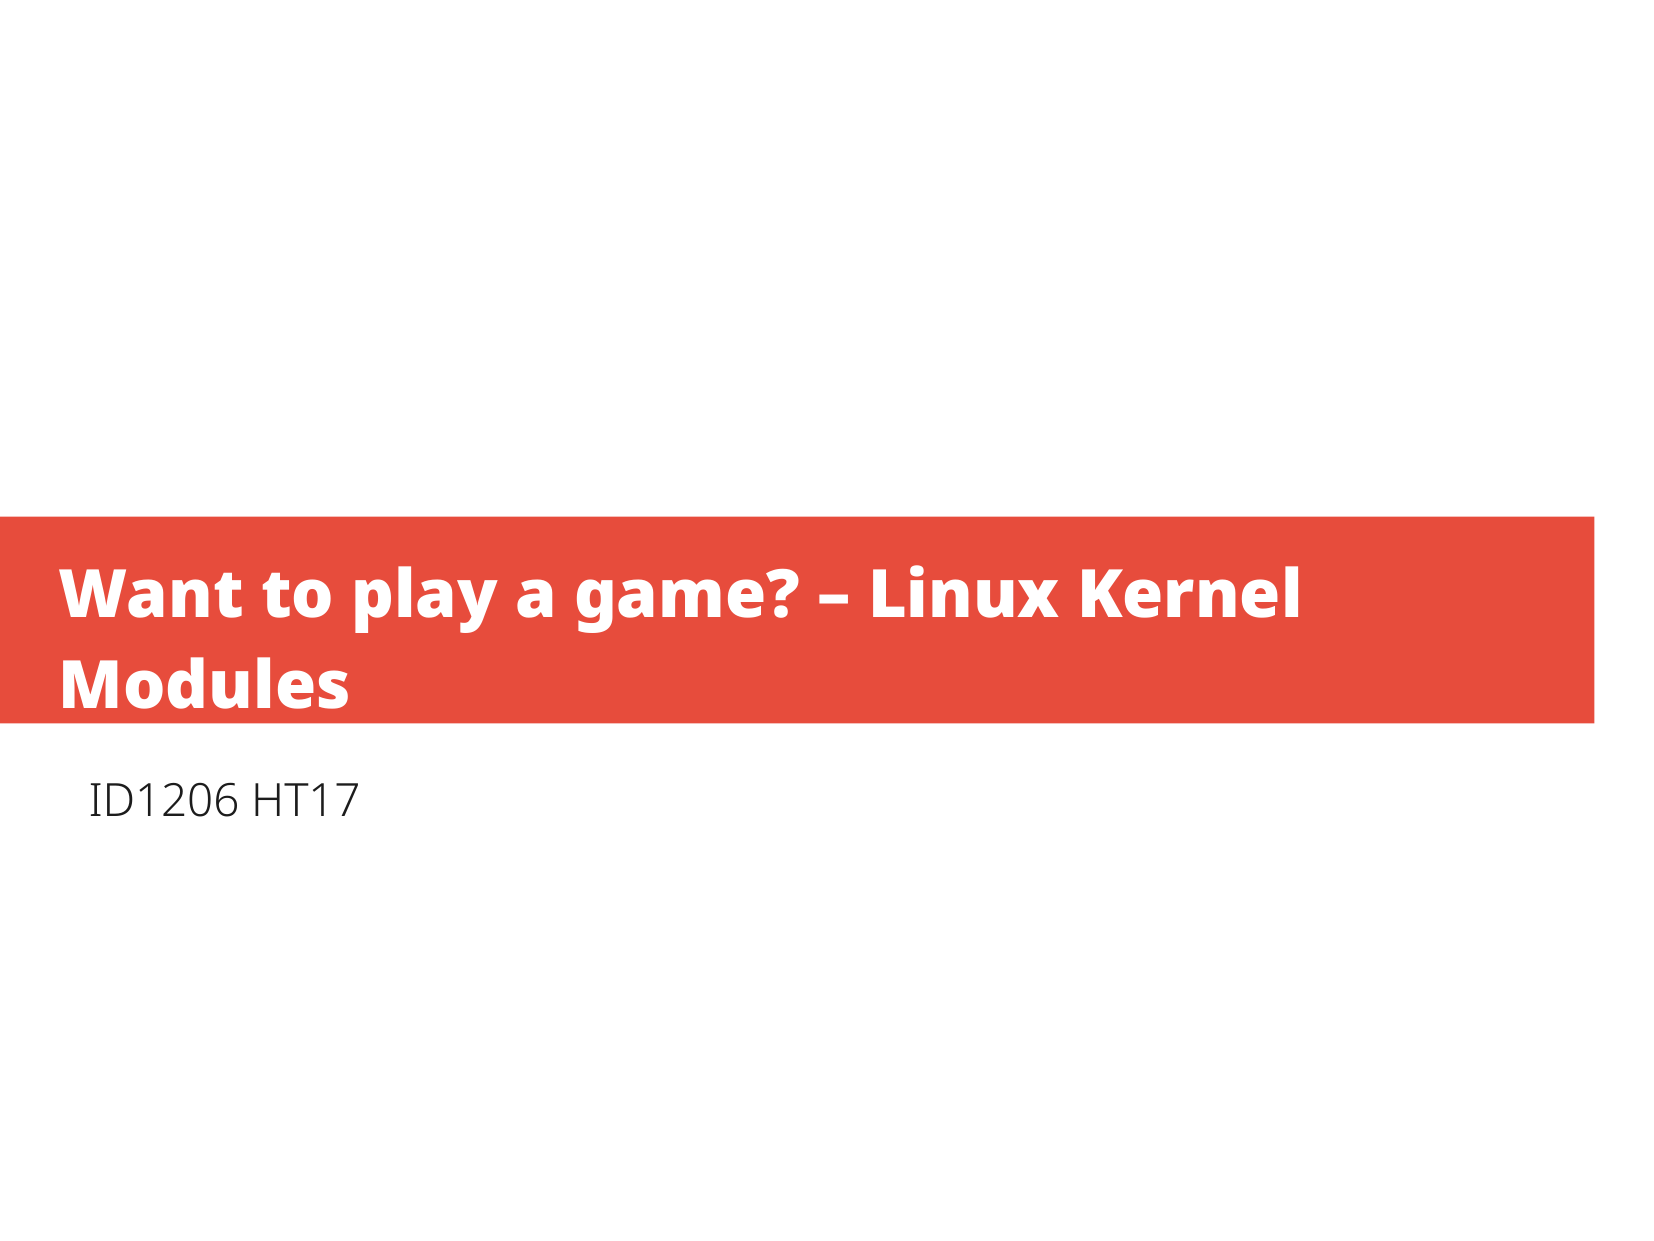

# Want to play a game? – Linux Kernel Modules
ID1206 HT17